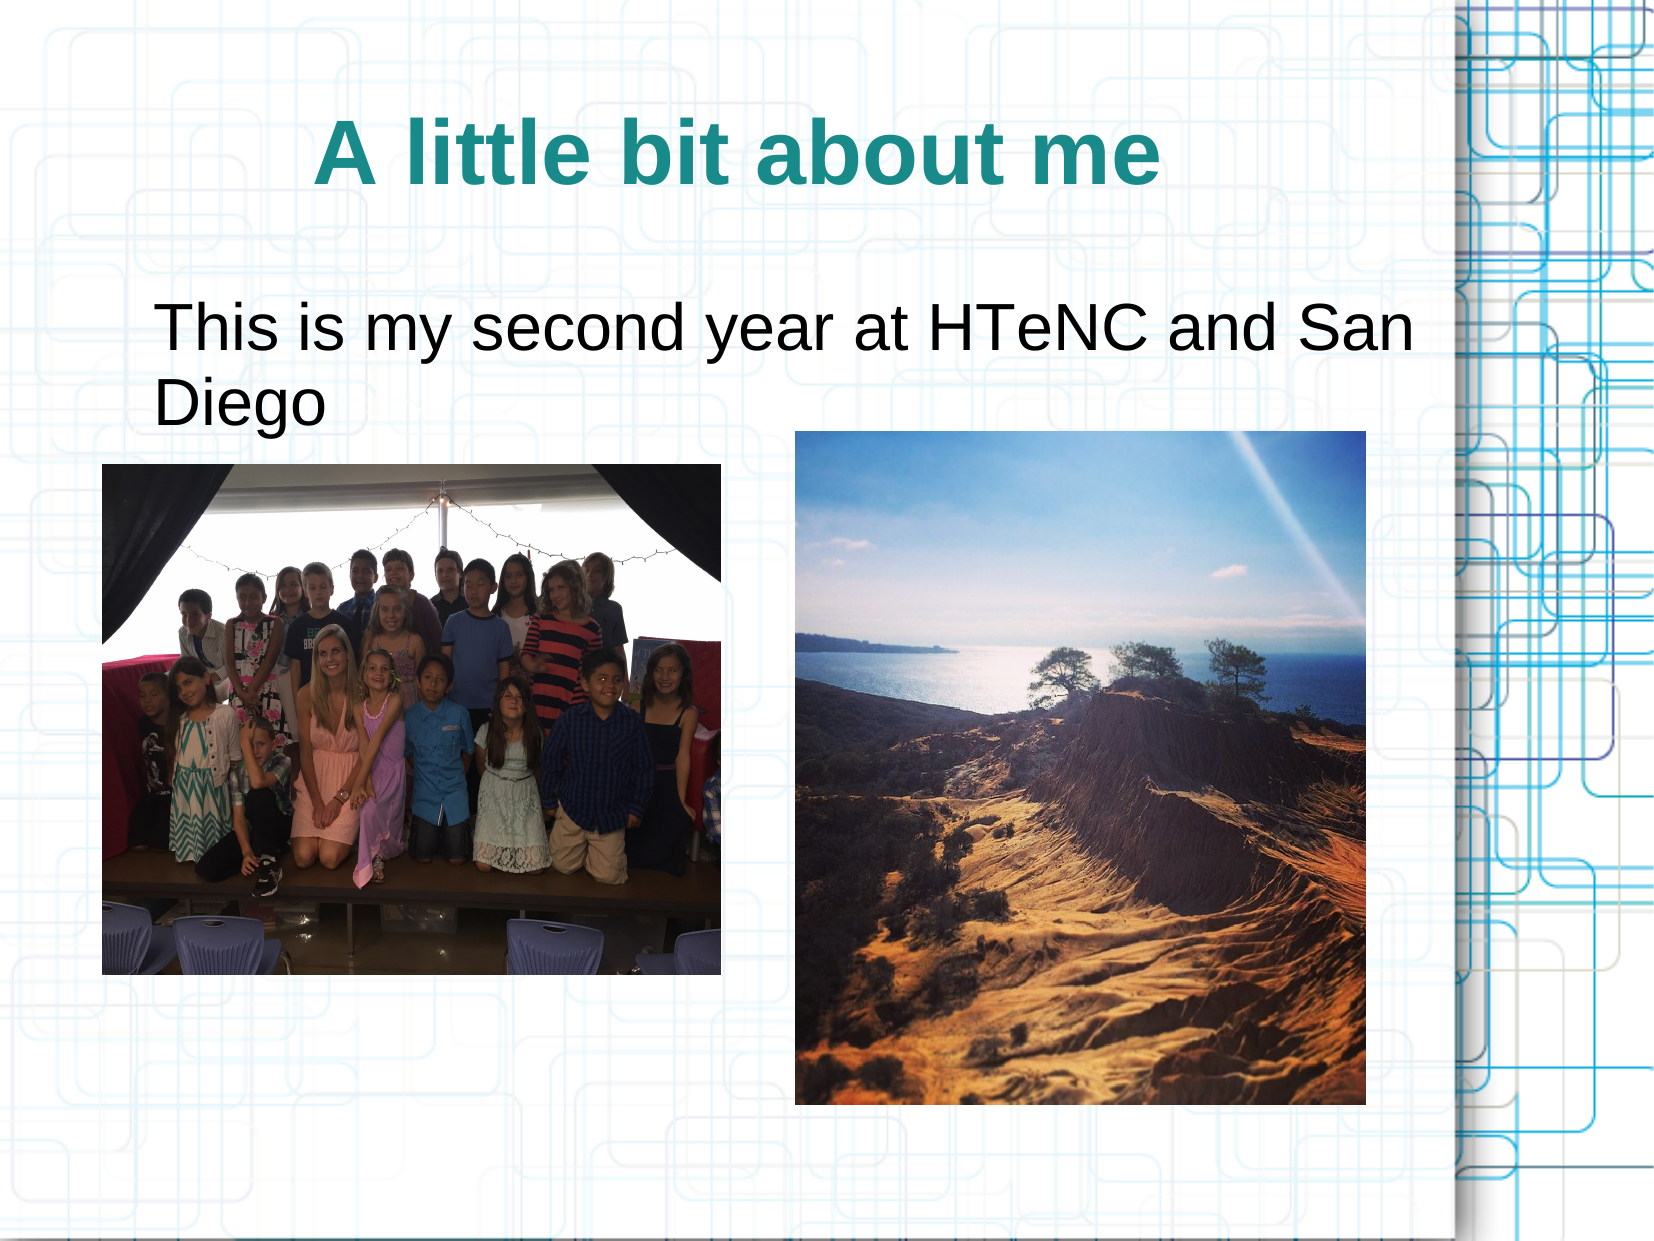

# A little bit about me
This is my second year at HTeNC and San Diego